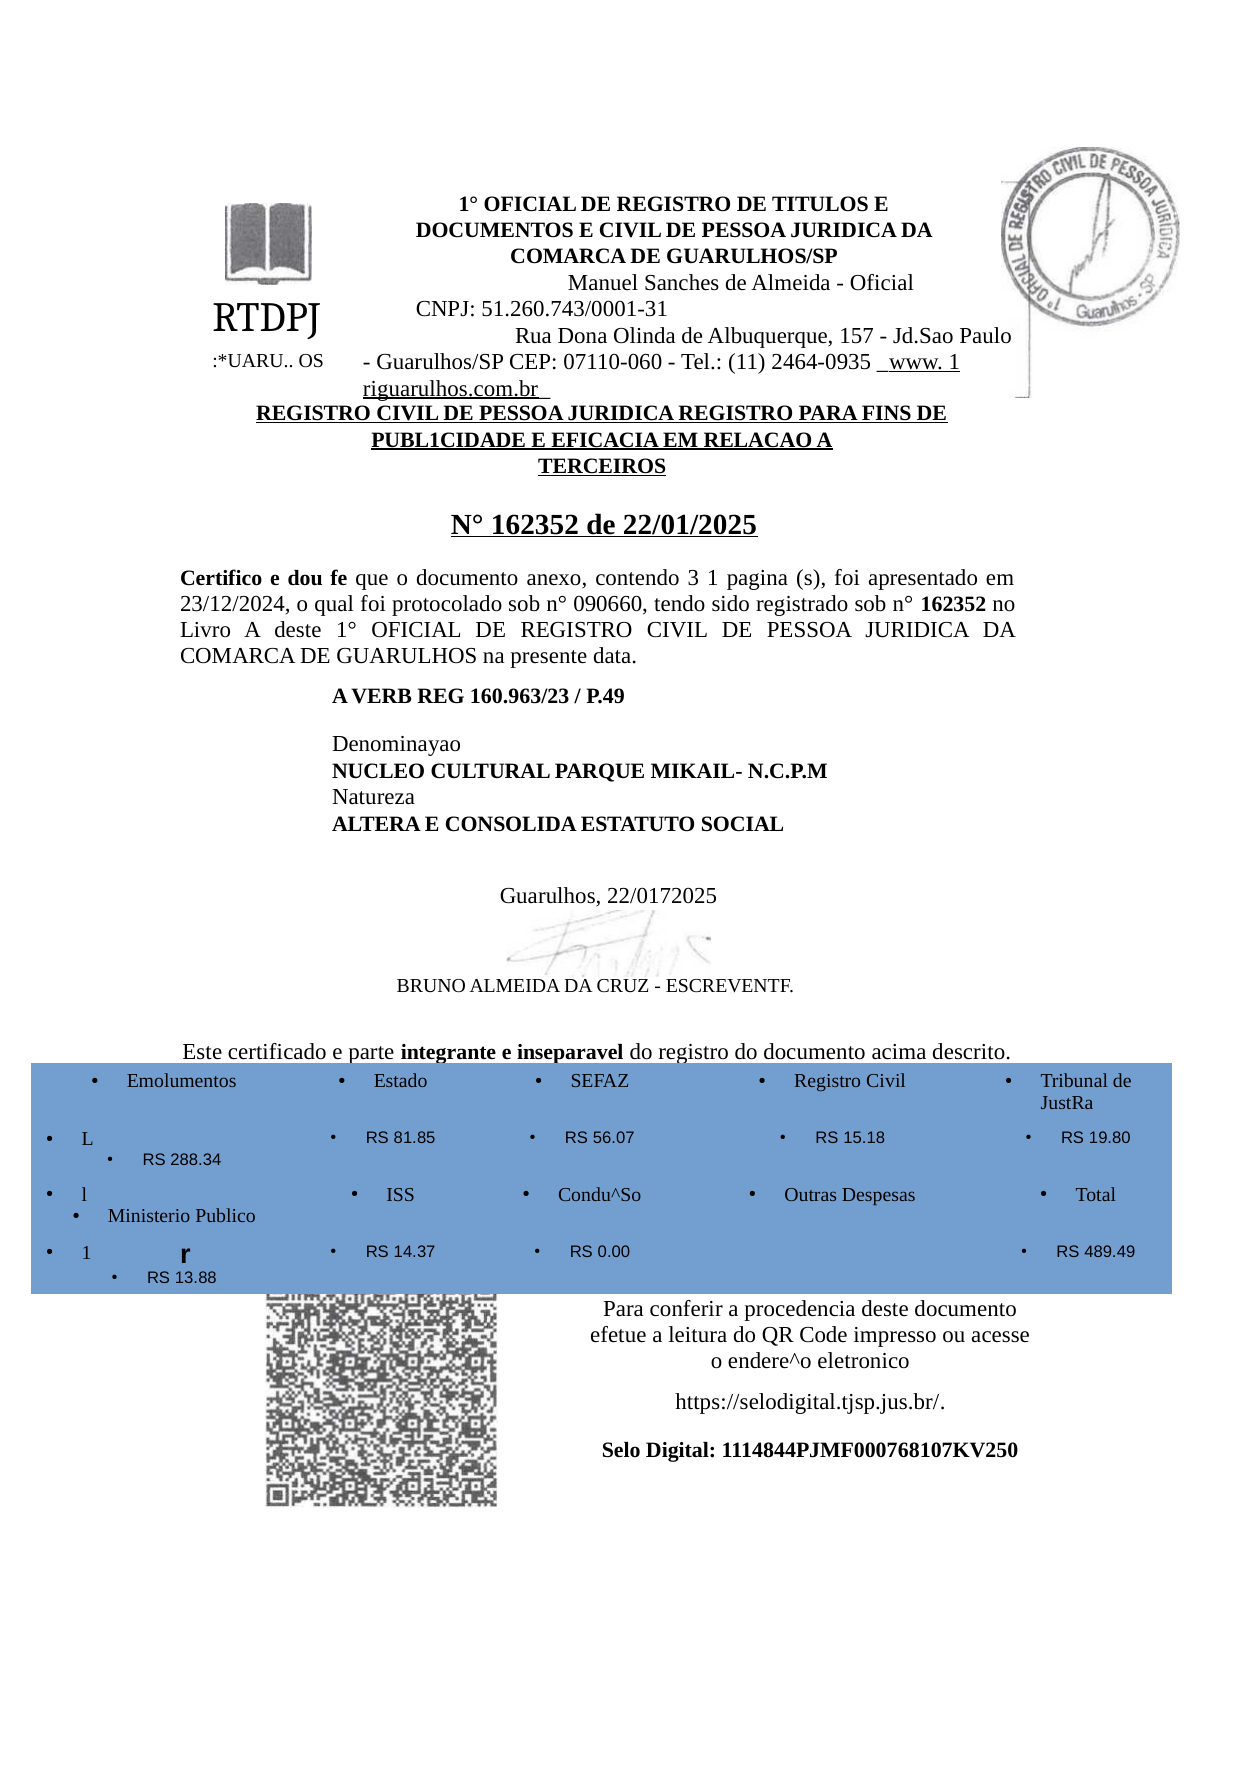

1° OFICIAL DE REGISTRO DE TITULOS E DOCUMENTOS E CIVIL DE PESSOA JURIDICA DA COMARCA DE GUARULHOS/SP
Manuel Sanches de Almeida - Oficial CNPJ: 51.260.743/0001-31
RTDPJ
:*uaru.. os
Rua Dona Olinda de Albuquerque, 157 - Jd.Sao Paulo - Guarulhos/SP CEP: 07110-060 - Tel.: (11) 2464-0935 _www. 1 riguarulhos.com.br_
REGISTRO CIVIL DE PESSOA JURIDICA REGISTRO PARA FINS DE PUBL1CIDADE E EFICACIA EM RELACAO A
TERCEIROS
N° 162352 de 22/01/2025
Certifico e dou fe que o documento anexo, contendo 3 1 pagina (s), foi apresentado em 23/12/2024, o qual foi protocolado sob n° 090660, tendo sido registrado sob n° 162352 no Livro A deste 1° OFICIAL DE REGISTRO CIVIL DE PESSOA JURIDICA DA COMARCA DE GUARULHOS na presente data.
A VERB REG 160.963/23 / P.49
Denominayao
NUCLEO CULTURAL PARQUE MIKAIL- N.C.P.M
Natureza
ALTERA E CONSOLIDA ESTATUTO SOCIAL
Guarulhos, 22/0172025
BRUNO ALMEIDA DA CRUZ - ESCREVENTF.
Este certificado e parte integrante e inseparavel do registro do documento acima descrito.
| Emolumentos | Estado | SEFAZ | Registro Civil | Tribunal de JustRa |
| --- | --- | --- | --- | --- |
| L RS 288.34 | RS 81.85 | RS 56.07 | RS 15.18 | RS 19.80 |
| l Ministerio Publico | ISS | Condu^So | Outras Despesas | Total |
| 1 RS 13.88 | RS 14.37 | RS 0.00 | | RS 489.49 |
r
Para conferir a procedencia deste documento efetue a leitura do QR Code impresso ou acesse o endere^o eletronico
https://selodigital.tjsp.jus.br/.
Selo Digital: 1114844PJMF000768107KV250